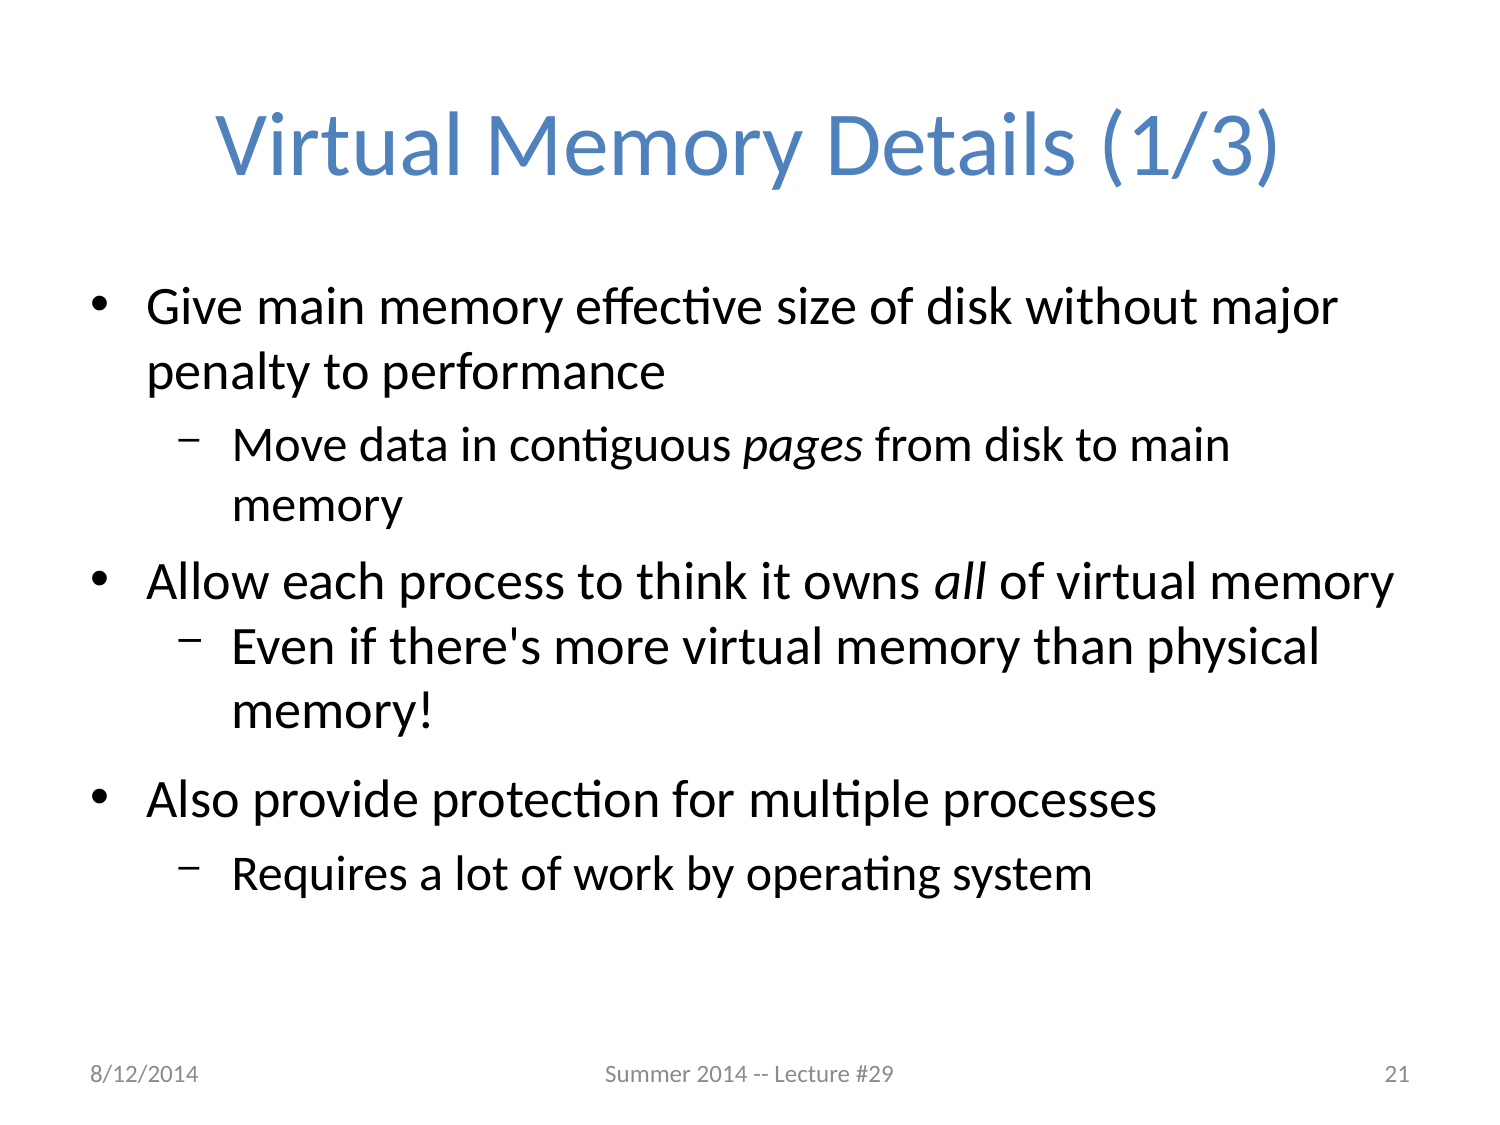

# Virtual Memory Details (1/3)
Give main memory effective size of disk without major penalty to performance
Move data in contiguous pages from disk to main memory
Allow each process to think it owns all of virtual memory
Even if there's more virtual memory than physical memory!
Also provide protection for multiple processes
Requires a lot of work by operating system
8/12/2014
Summer 2014 -- Lecture #29